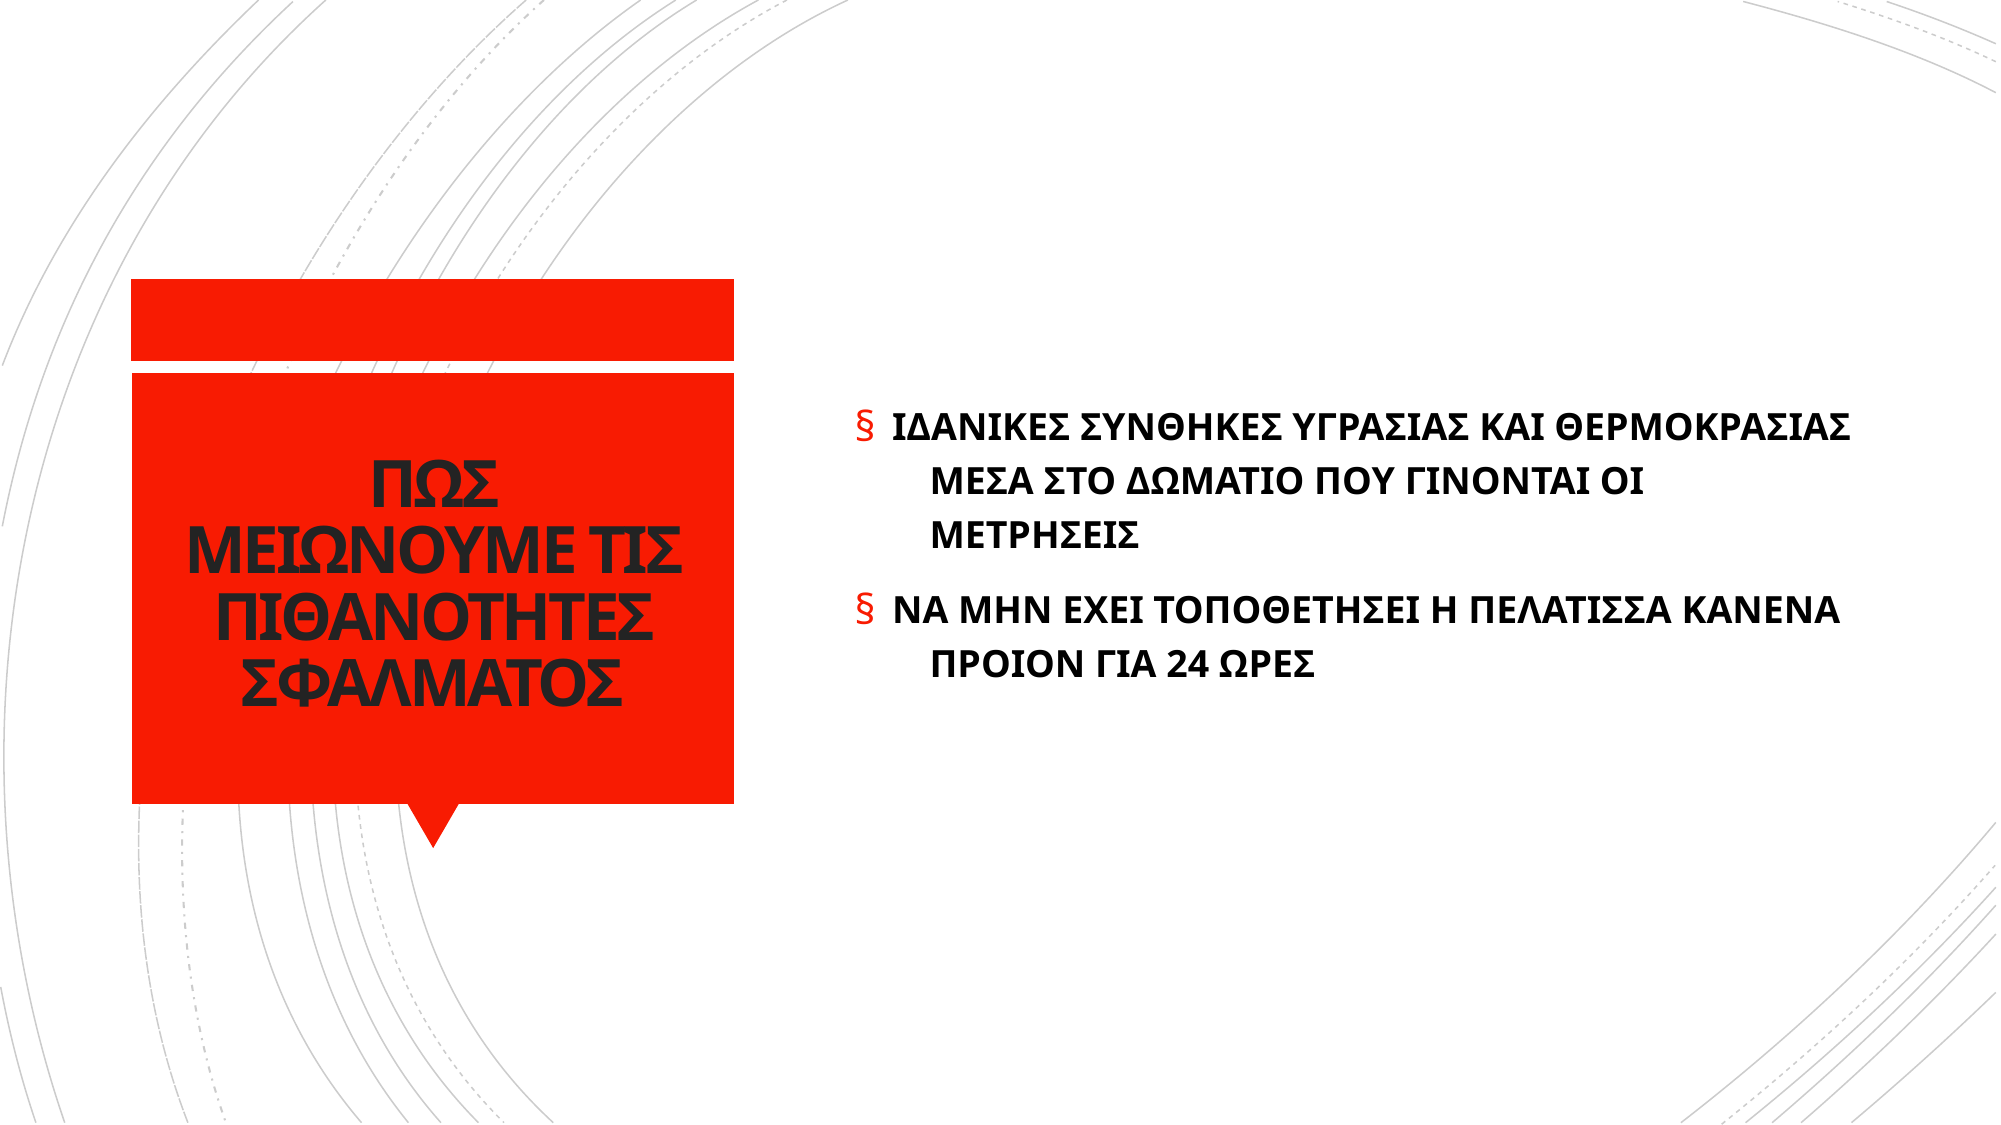

ΙΔΑΝΙΚΕΣ ΣΥΝΘΗΚΕΣ ΥΓΡΑΣΙΑΣ ΚΑΙ ΘΕΡΜΟΚΡΑΣΙΑΣ ΜΕΣΑ ΣΤΟ ΔΩΜΑΤΙΟ ΠΟΥ ΓΙΝΟΝΤΑΙ ΟΙ ΜΕΤΡΗΣΕΙΣ
ΝΑ ΜΗΝ ΕΧΕΙ ΤΟΠΟΘΕΤΗΣΕΙ Η ΠΕΛΑΤΙΣΣΑ ΚΑΝΕΝΑ ΠΡΟΙΟΝ ΓΙΑ 24 ΩΡΕΣ
# ΠΩΣ ΜΕΙΩΝΟΥΜΕ ΤΙΣ ΠΙΘΑΝΟΤΗΤΕΣ ΣΦΑΛΜΑΤΟΣ